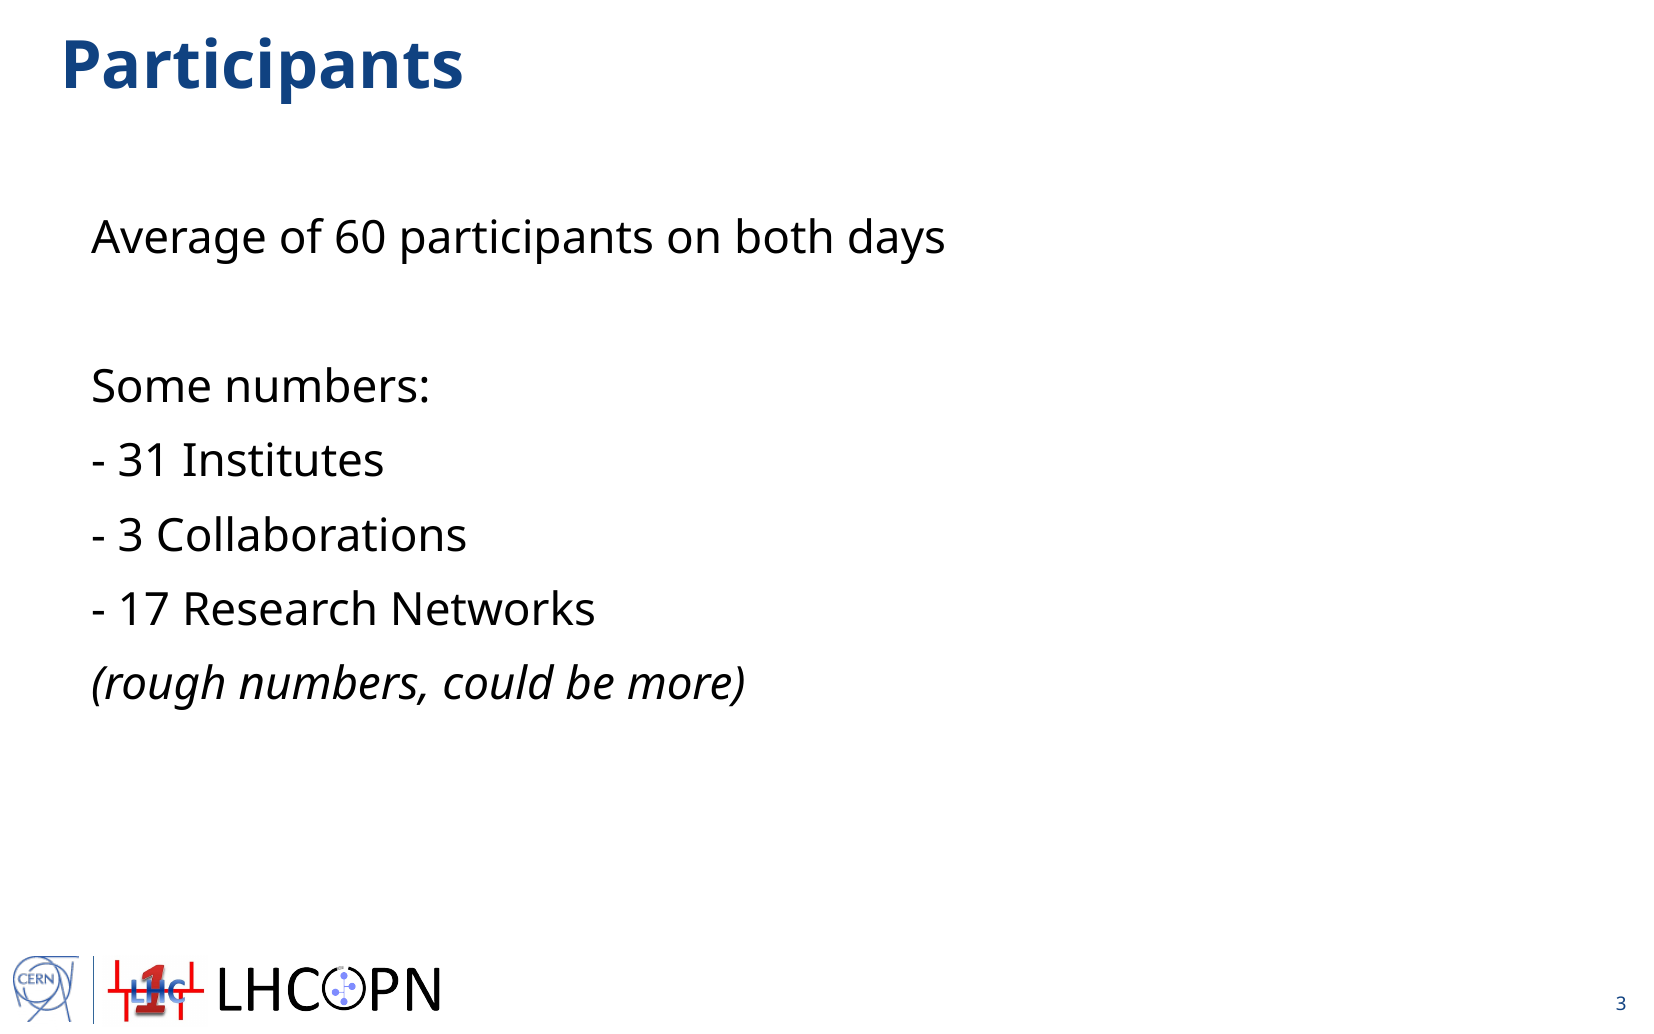

# Participants
Average of 60 participants on both days
Some numbers:
- 31 Institutes
- 3 Collaborations
- 17 Research Networks
(rough numbers, could be more)